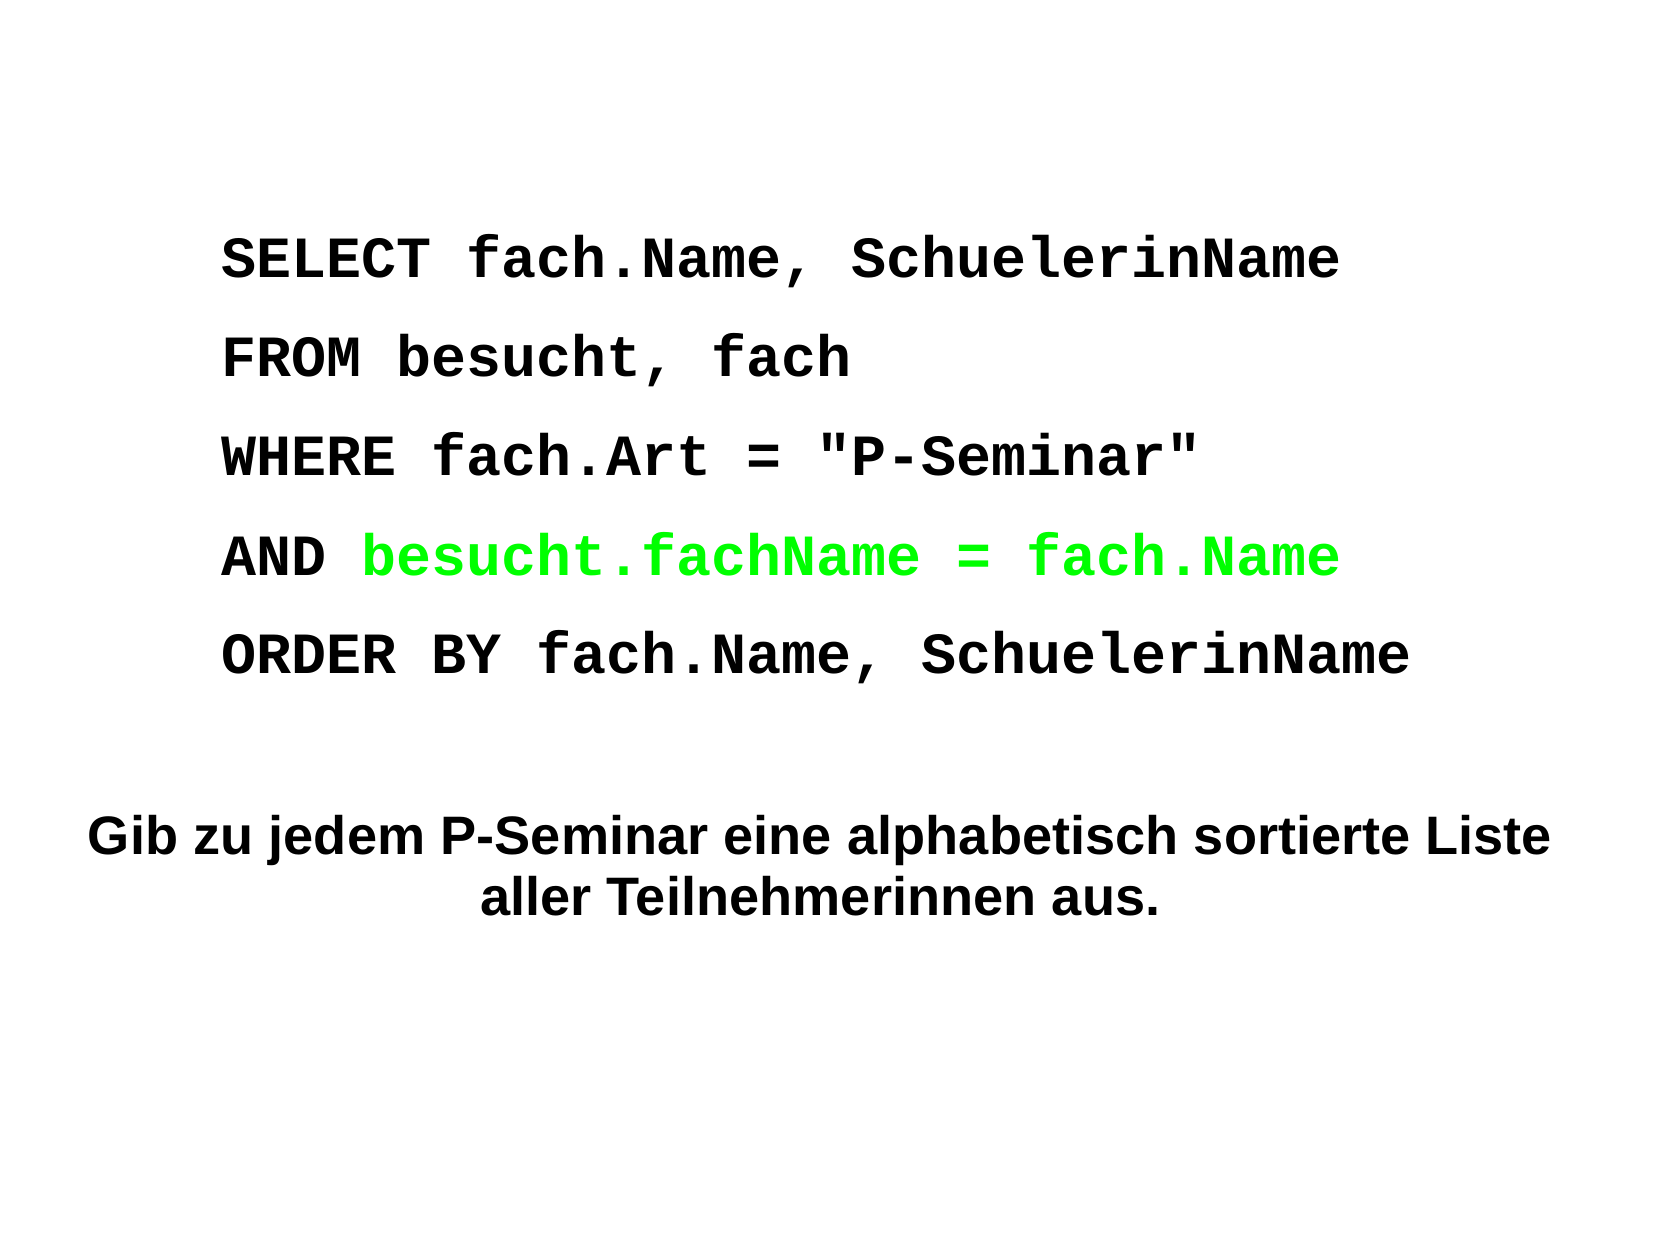

SELECT fach.Name, SchuelerinName
FROM besucht, fach
WHERE fach.Art = "P-Seminar"
AND besucht.fachName = fach.Name
ORDER BY fach.Name, SchuelerinName
# Gib zu jedem P-Seminar eine alphabetisch sortierte Liste aller Teilnehmerinnen aus.